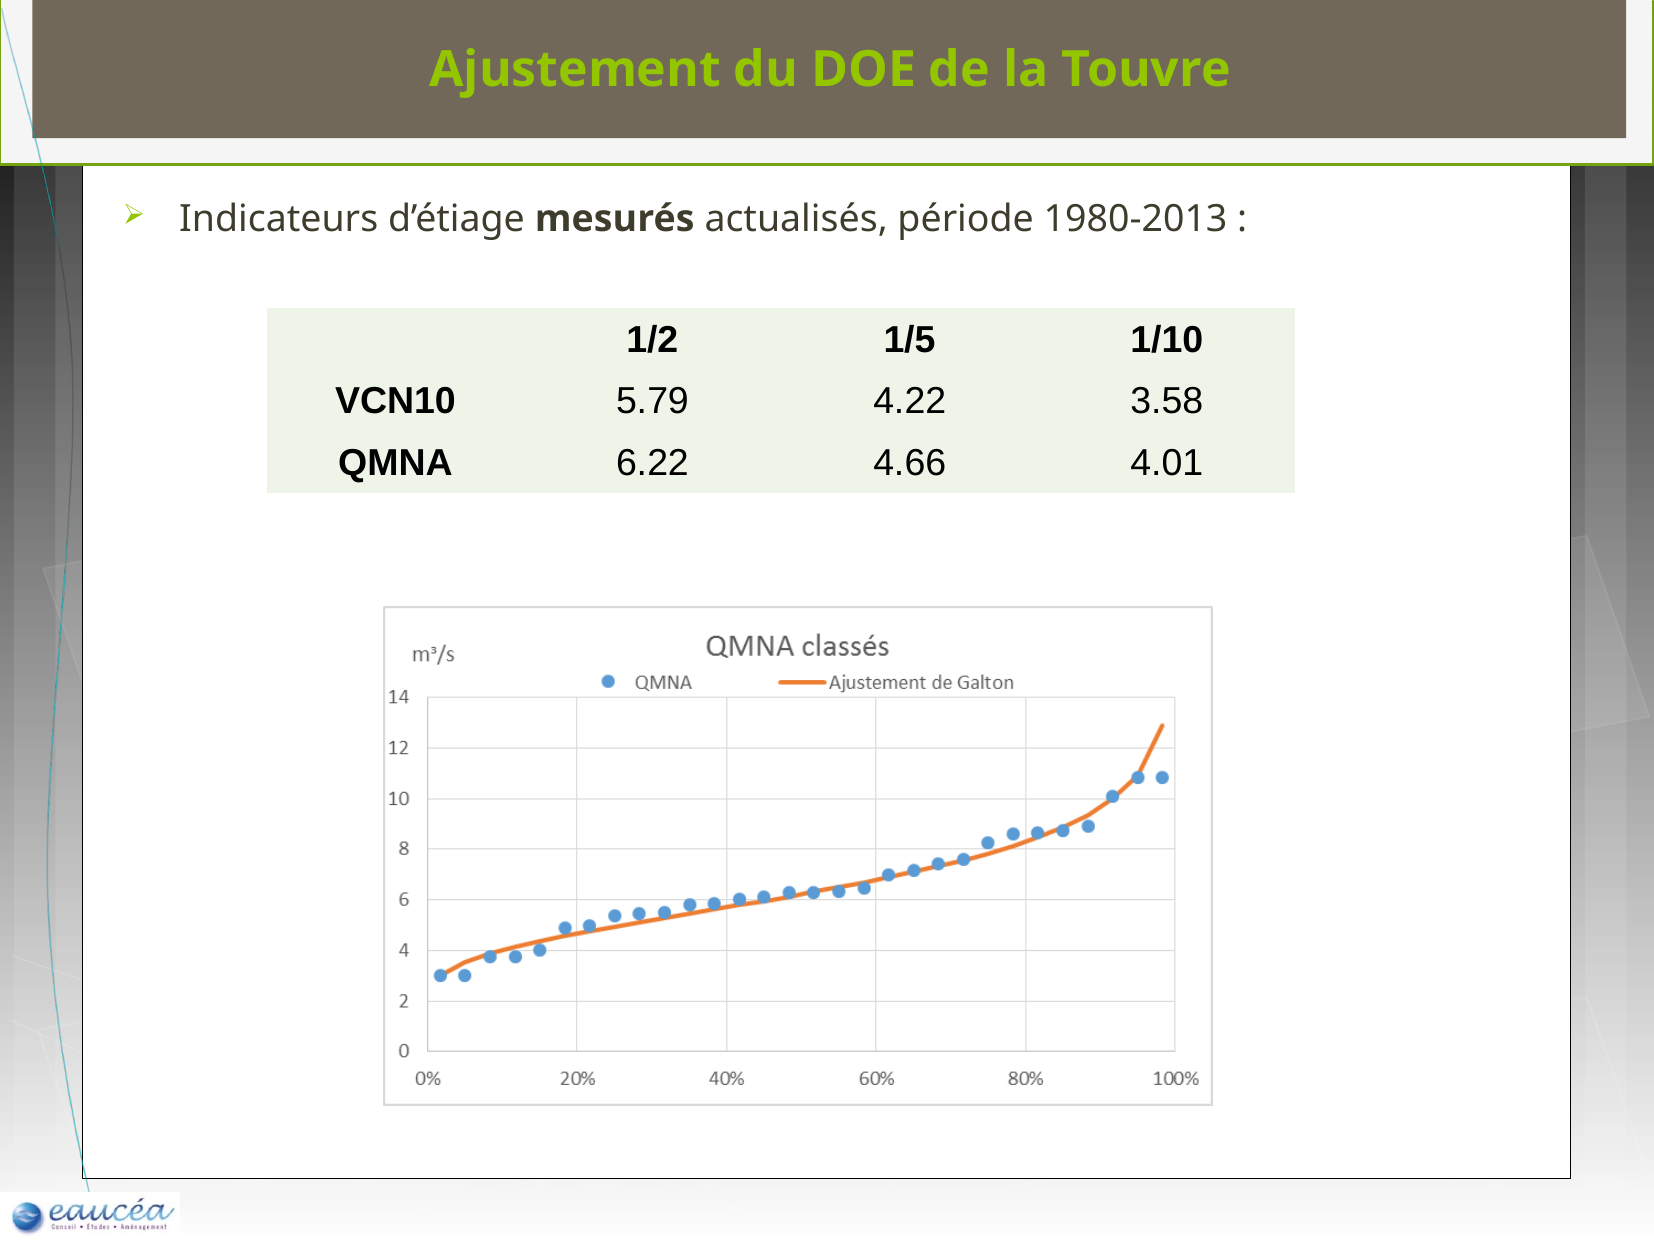

# Ajustement du DOE de la Touvre
Indicateurs d’étiage mesurés actualisés, période 1980-2013 :
| | 1/2 | 1/5 | 1/10 |
| --- | --- | --- | --- |
| VCN10 | 5.79 | 4.22 | 3.58 |
| QMNA | 6.22 | 4.66 | 4.01 |